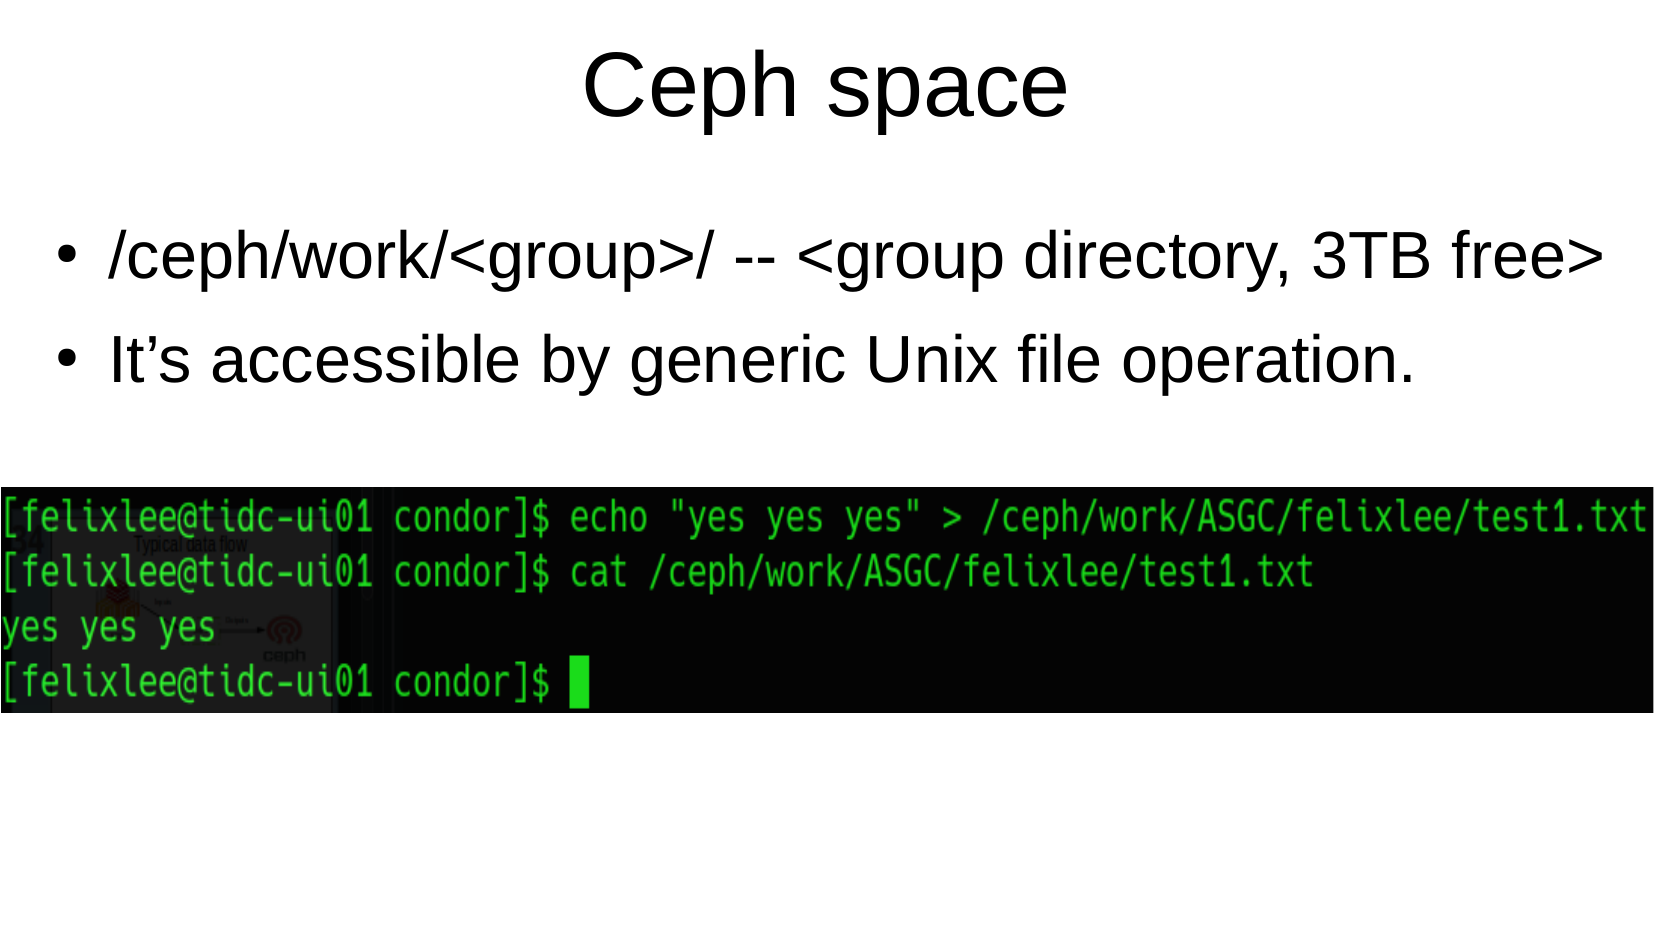

# Ceph space
/ceph/work/<group>/ -- <group directory, 3TB free>
It’s accessible by generic Unix file operation.